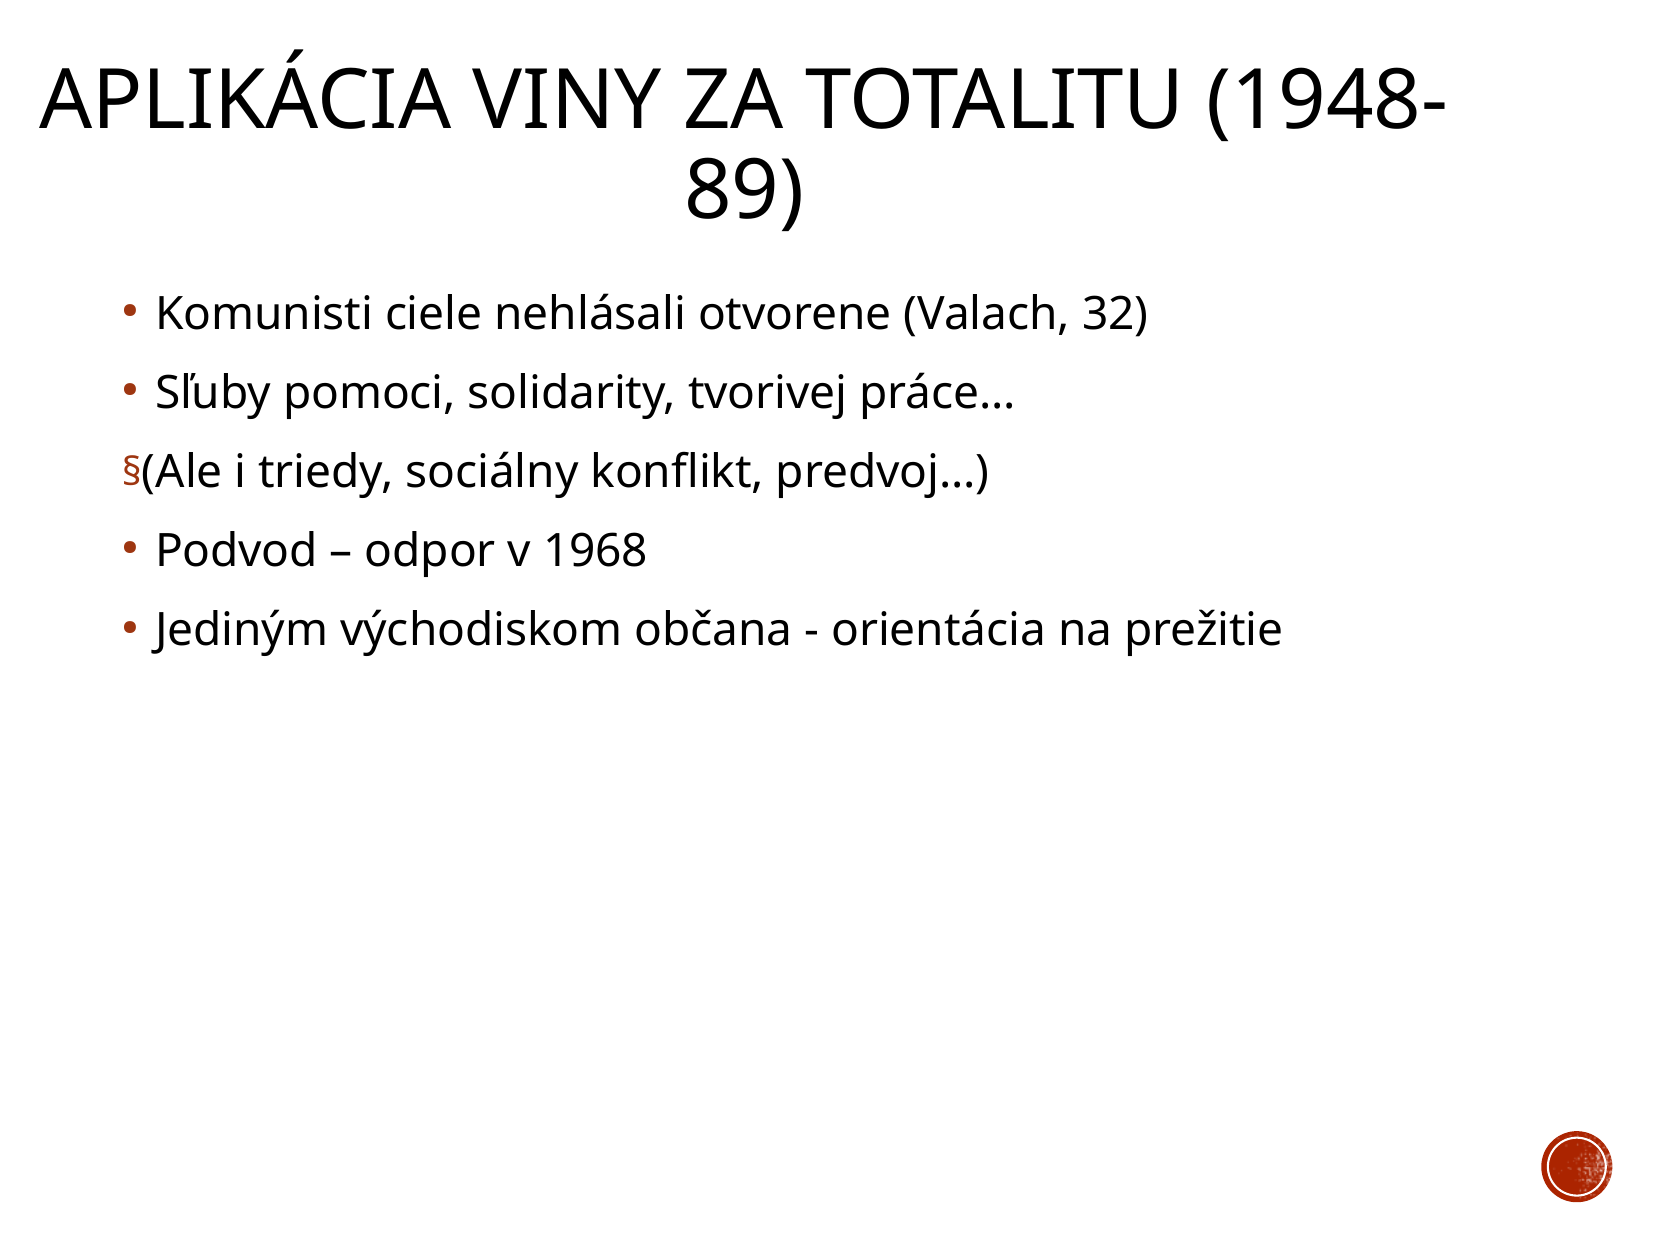

# Aplikácia viny za totalitu (1948-89)
Komunisti ciele nehlásali otvorene (Valach, 32)
Sľuby pomoci, solidarity, tvorivej práce...
(Ale i triedy, sociálny konflikt, predvoj...)
Podvod – odpor v 1968
Jediným východiskom občana - orientácia na prežitie